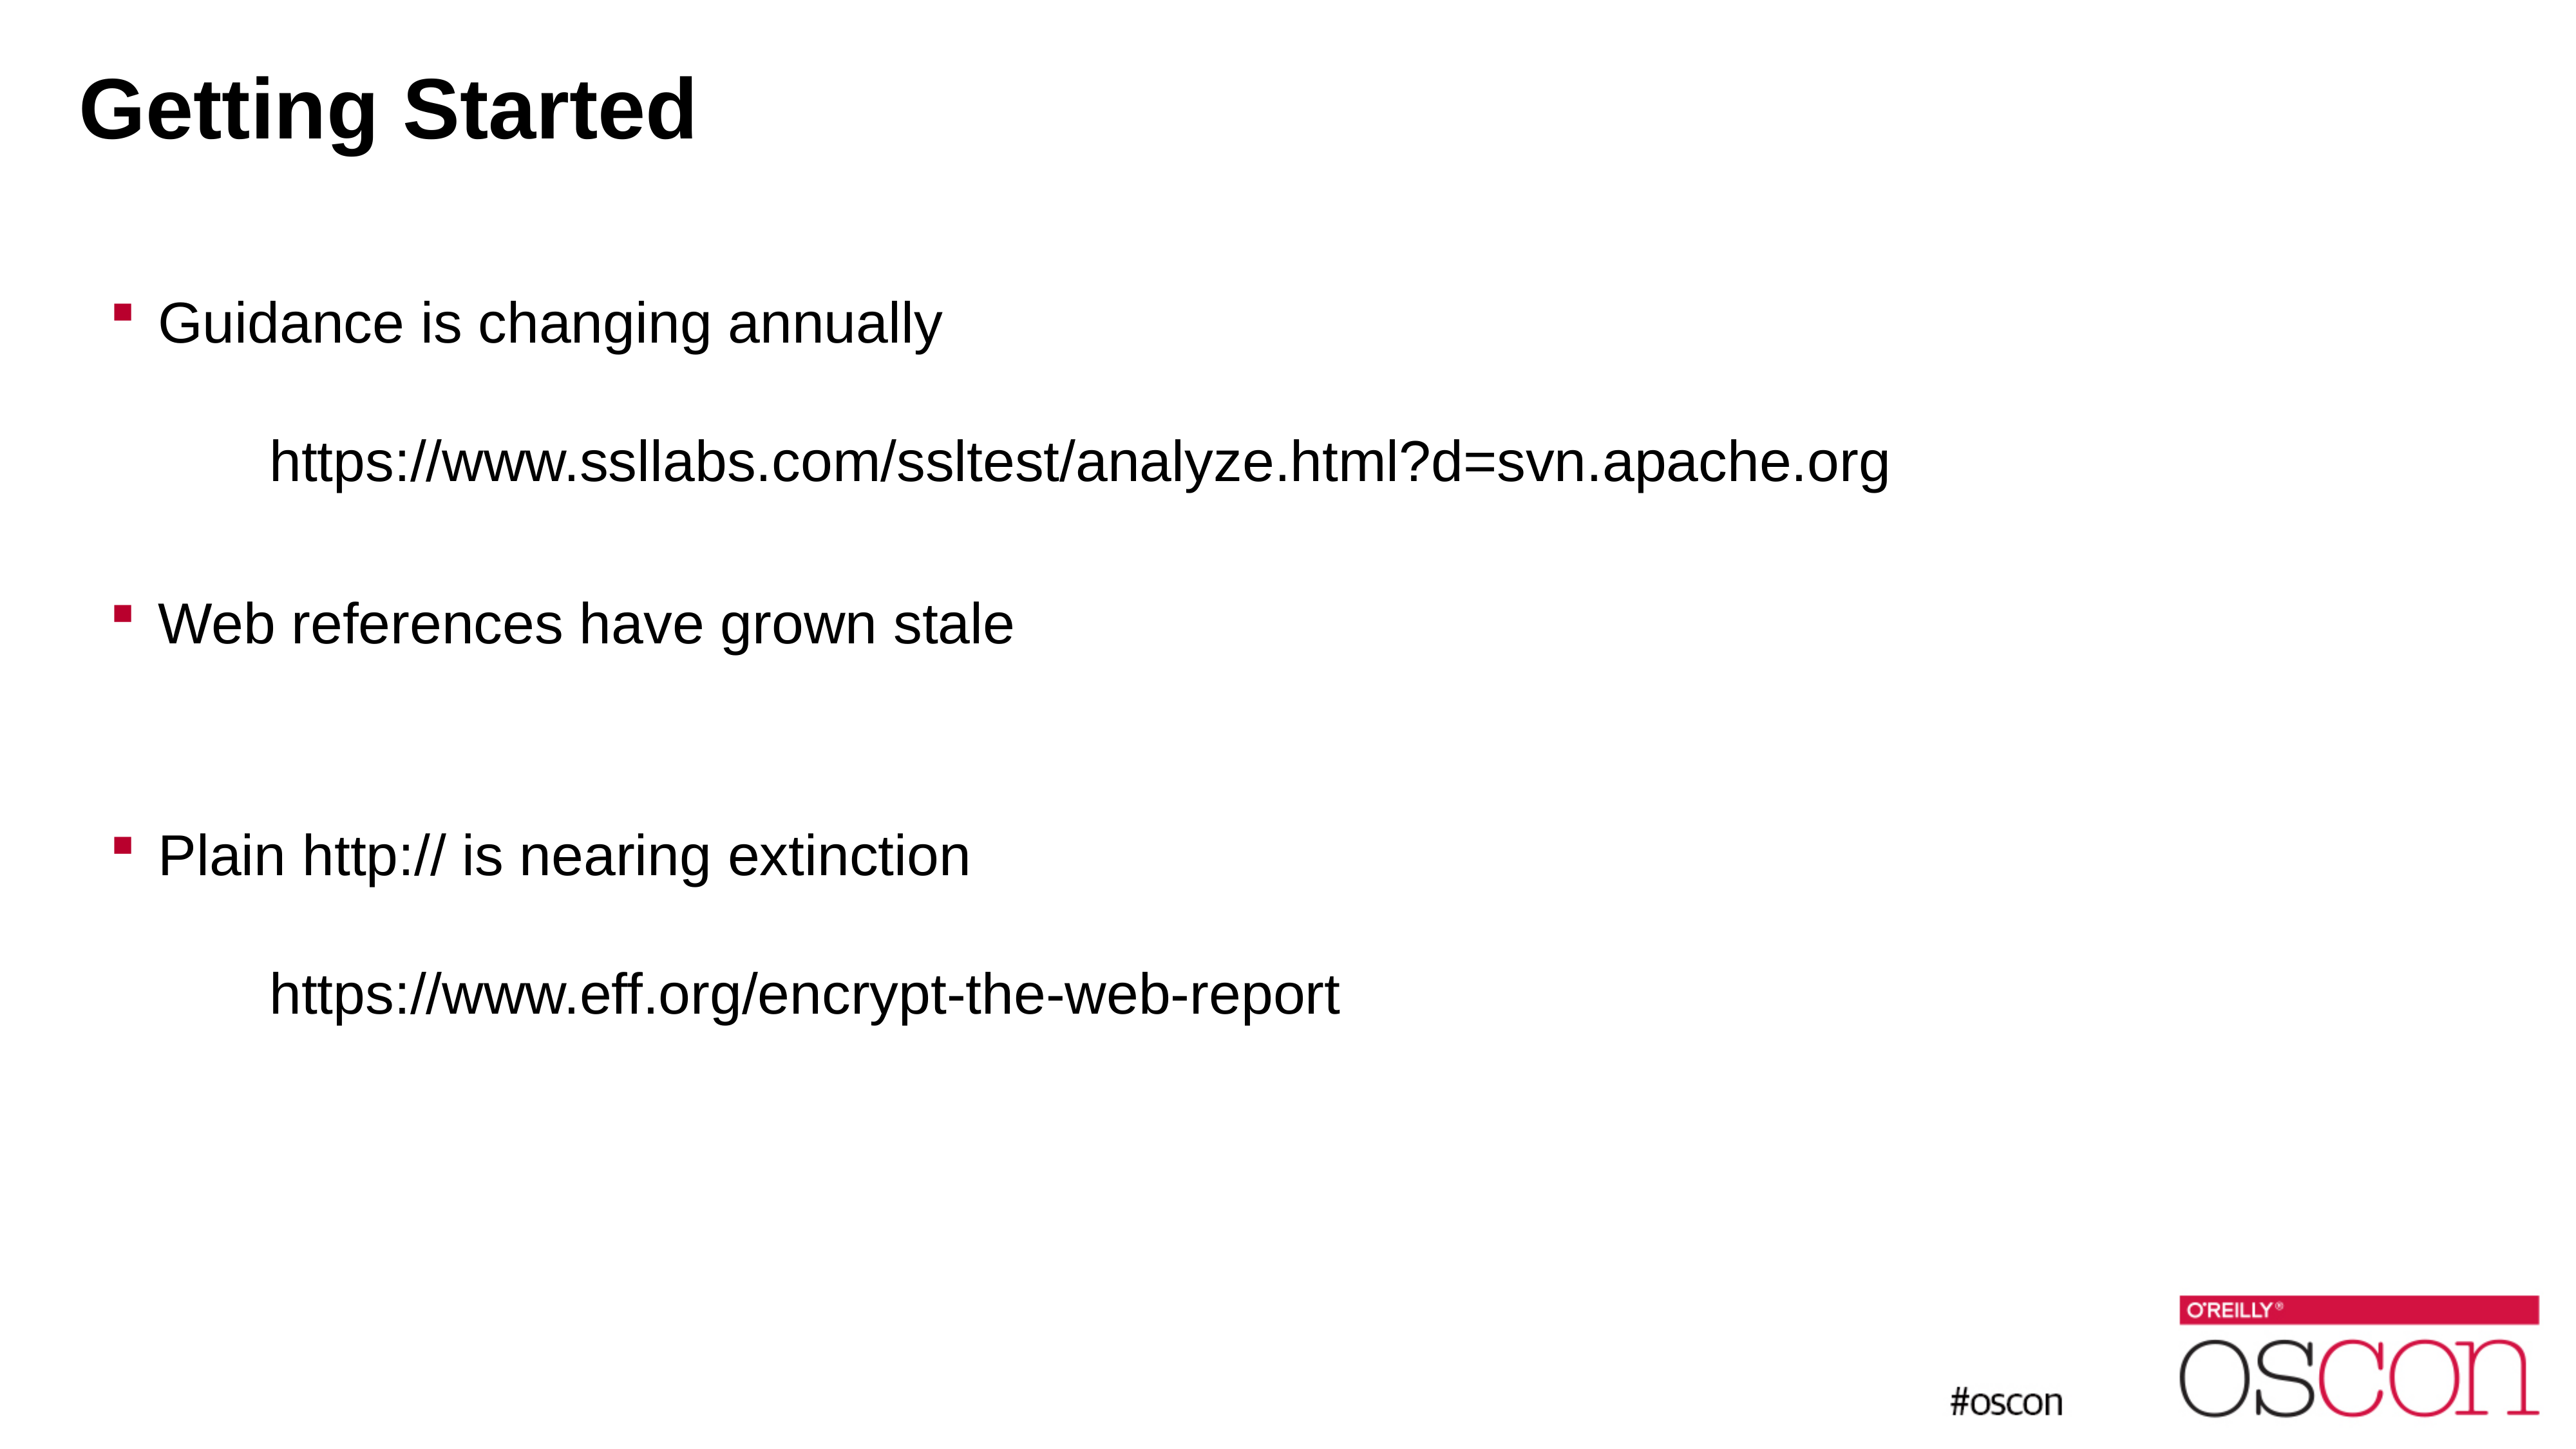

# Getting Started
Guidance is changing annually
		https://www.ssllabs.com/ssltest/analyze.html?d=svn.apache.org
Web references have grown stale
Plain http:// is nearing extinction
		https://www.eff.org/encrypt-the-web-report